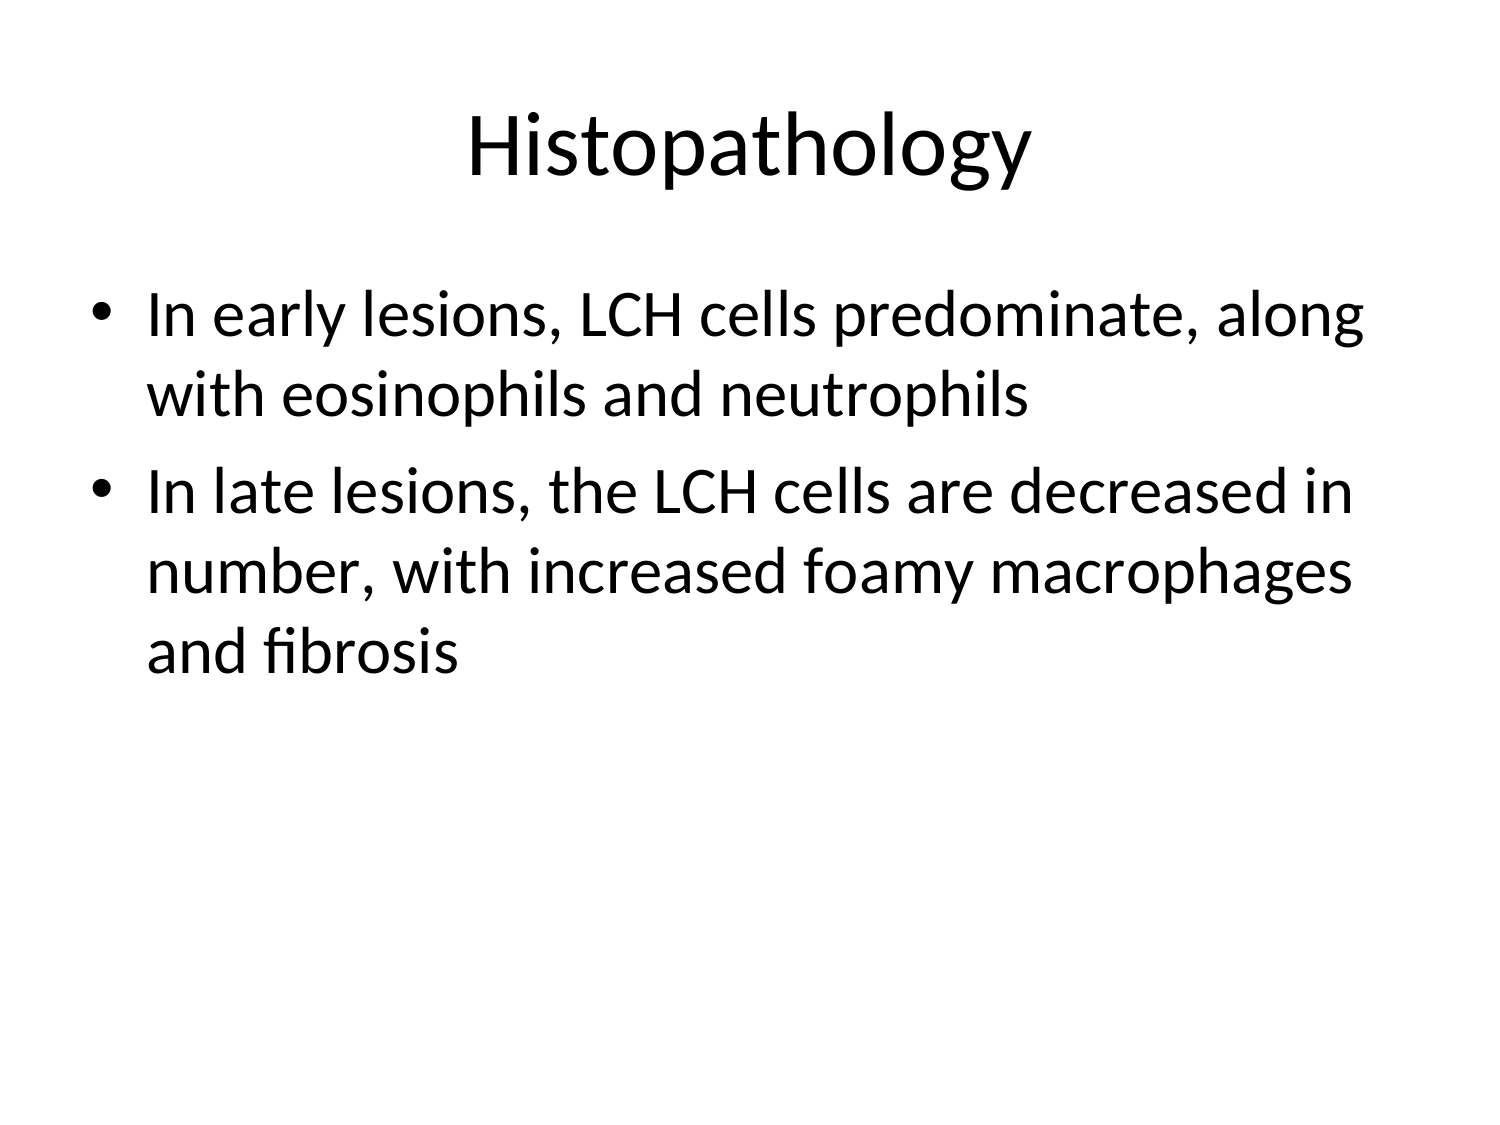

# Histopathology
In early lesions, LCH cells predominate, along with eosinophils and neutrophils
In late lesions, the LCH cells are decreased in number, with increased foamy macrophages and fibrosis